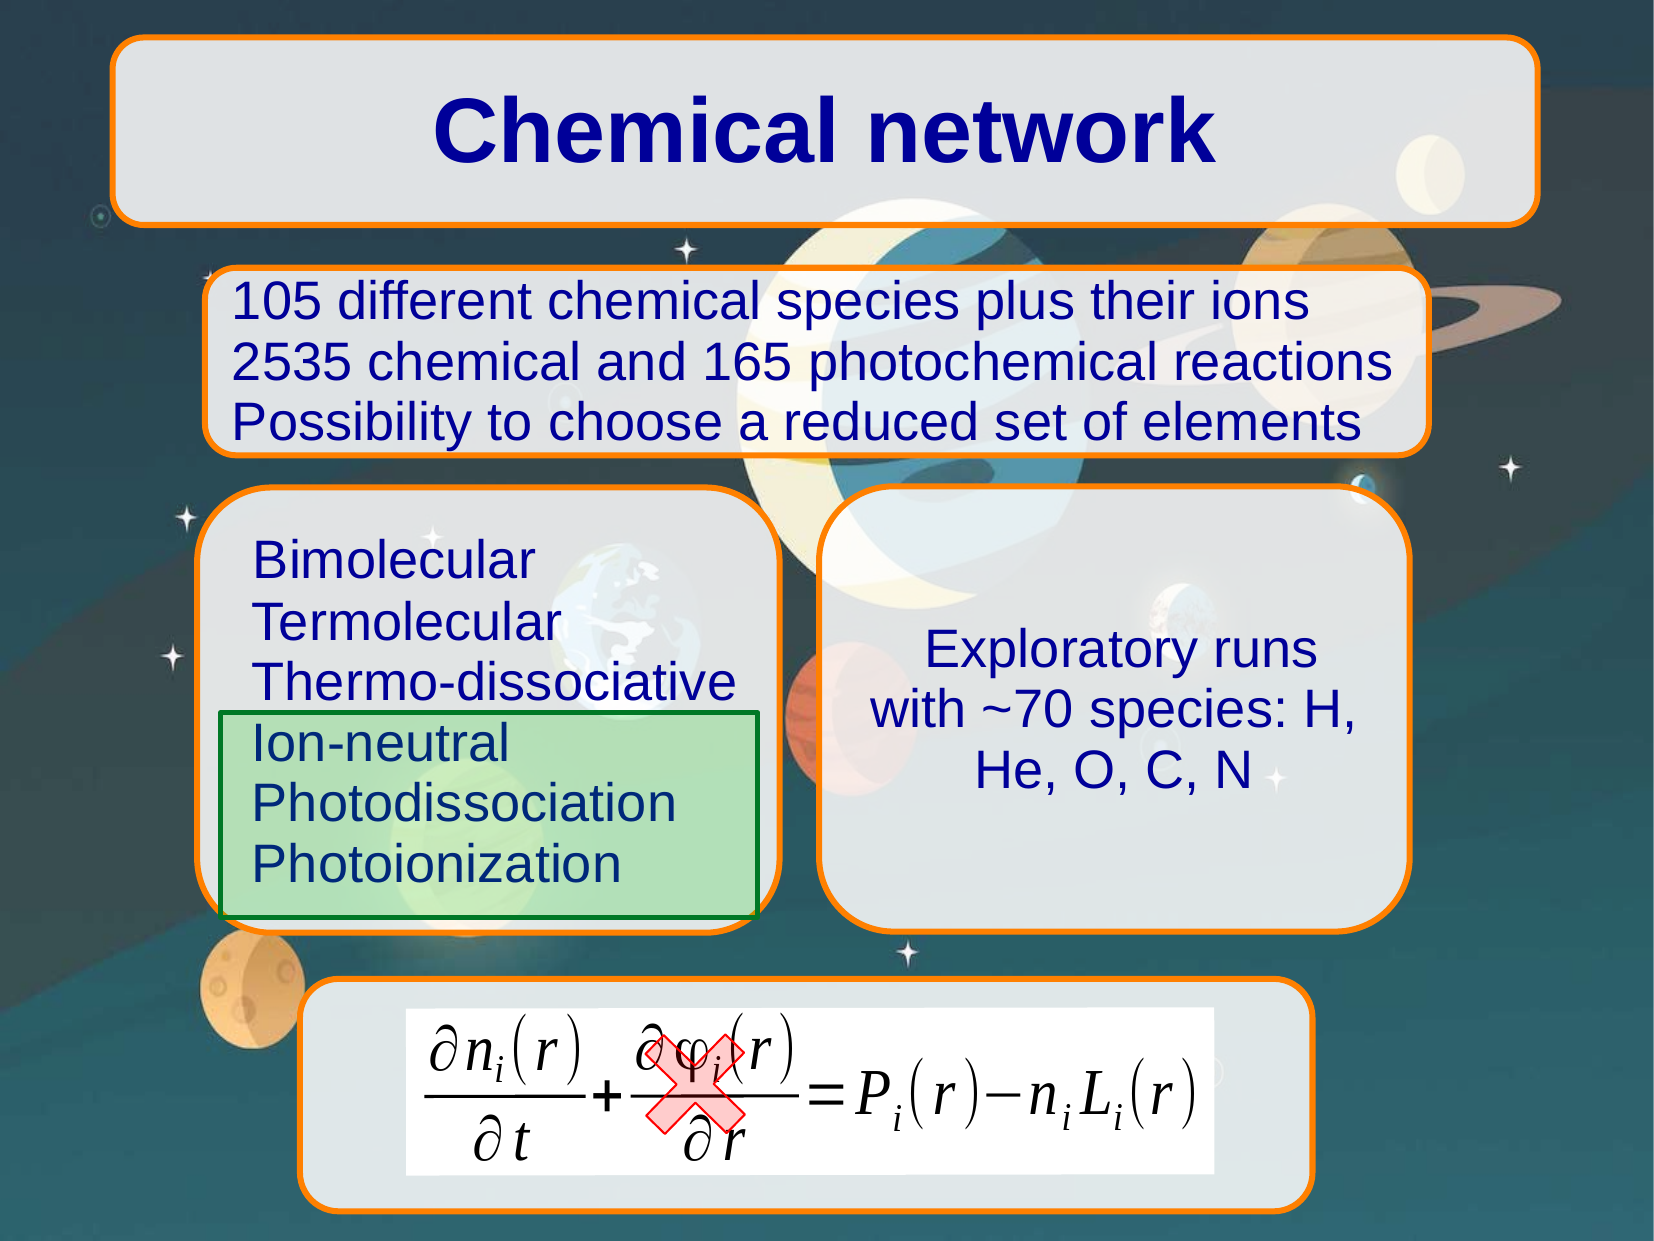

Chemical network
105 different chemical species plus their ions
2535 chemical and 165 photochemical reactions
Possibility to choose a reduced set of elements
 Exploratory runs with ~70 species: H, He, O, C, N
 Bimolecular
 Termolecular
 Thermo-dissociative
 Ion-neutral
 Photodissociation
 Photoionization